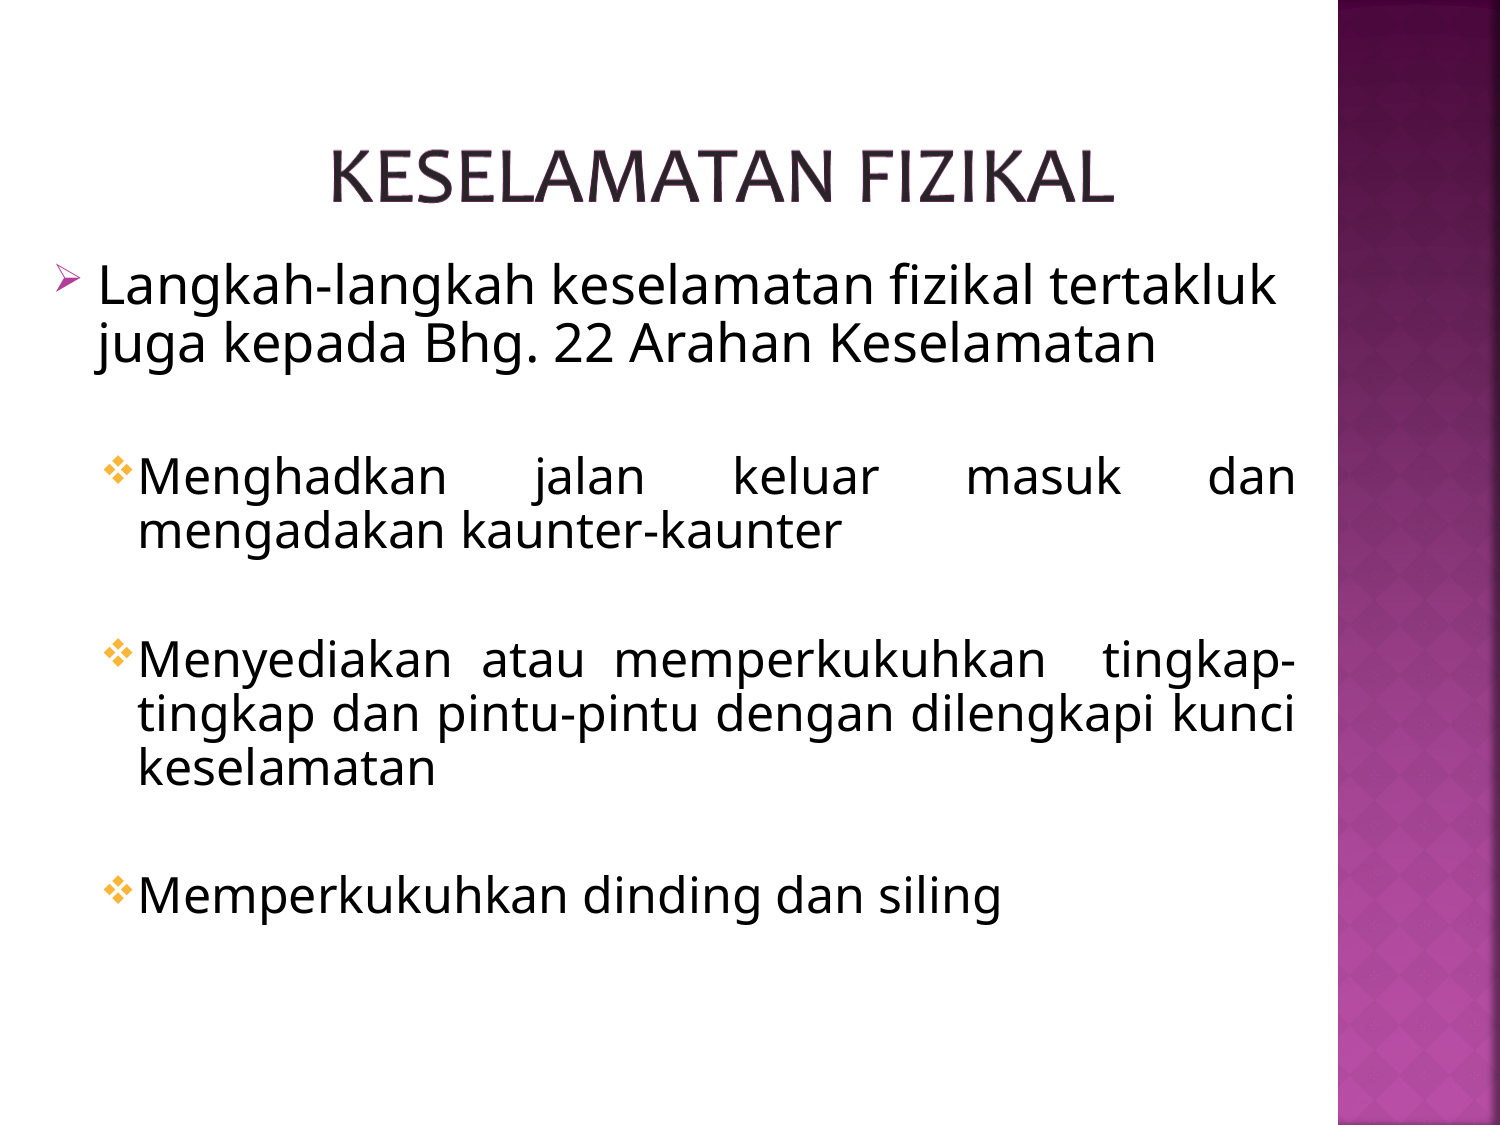

# Langkah-langkah keselamatan fizikal tertakluk juga kepada Bhg. 22 Arahan Keselamatan
Menghadkan jalan keluar masuk dan mengadakan kaunter-kaunter
Menyediakan atau memperkukuhkan tingkap-tingkap dan pintu-pintu dengan dilengkapi kunci keselamatan
Memperkukuhkan dinding dan siling